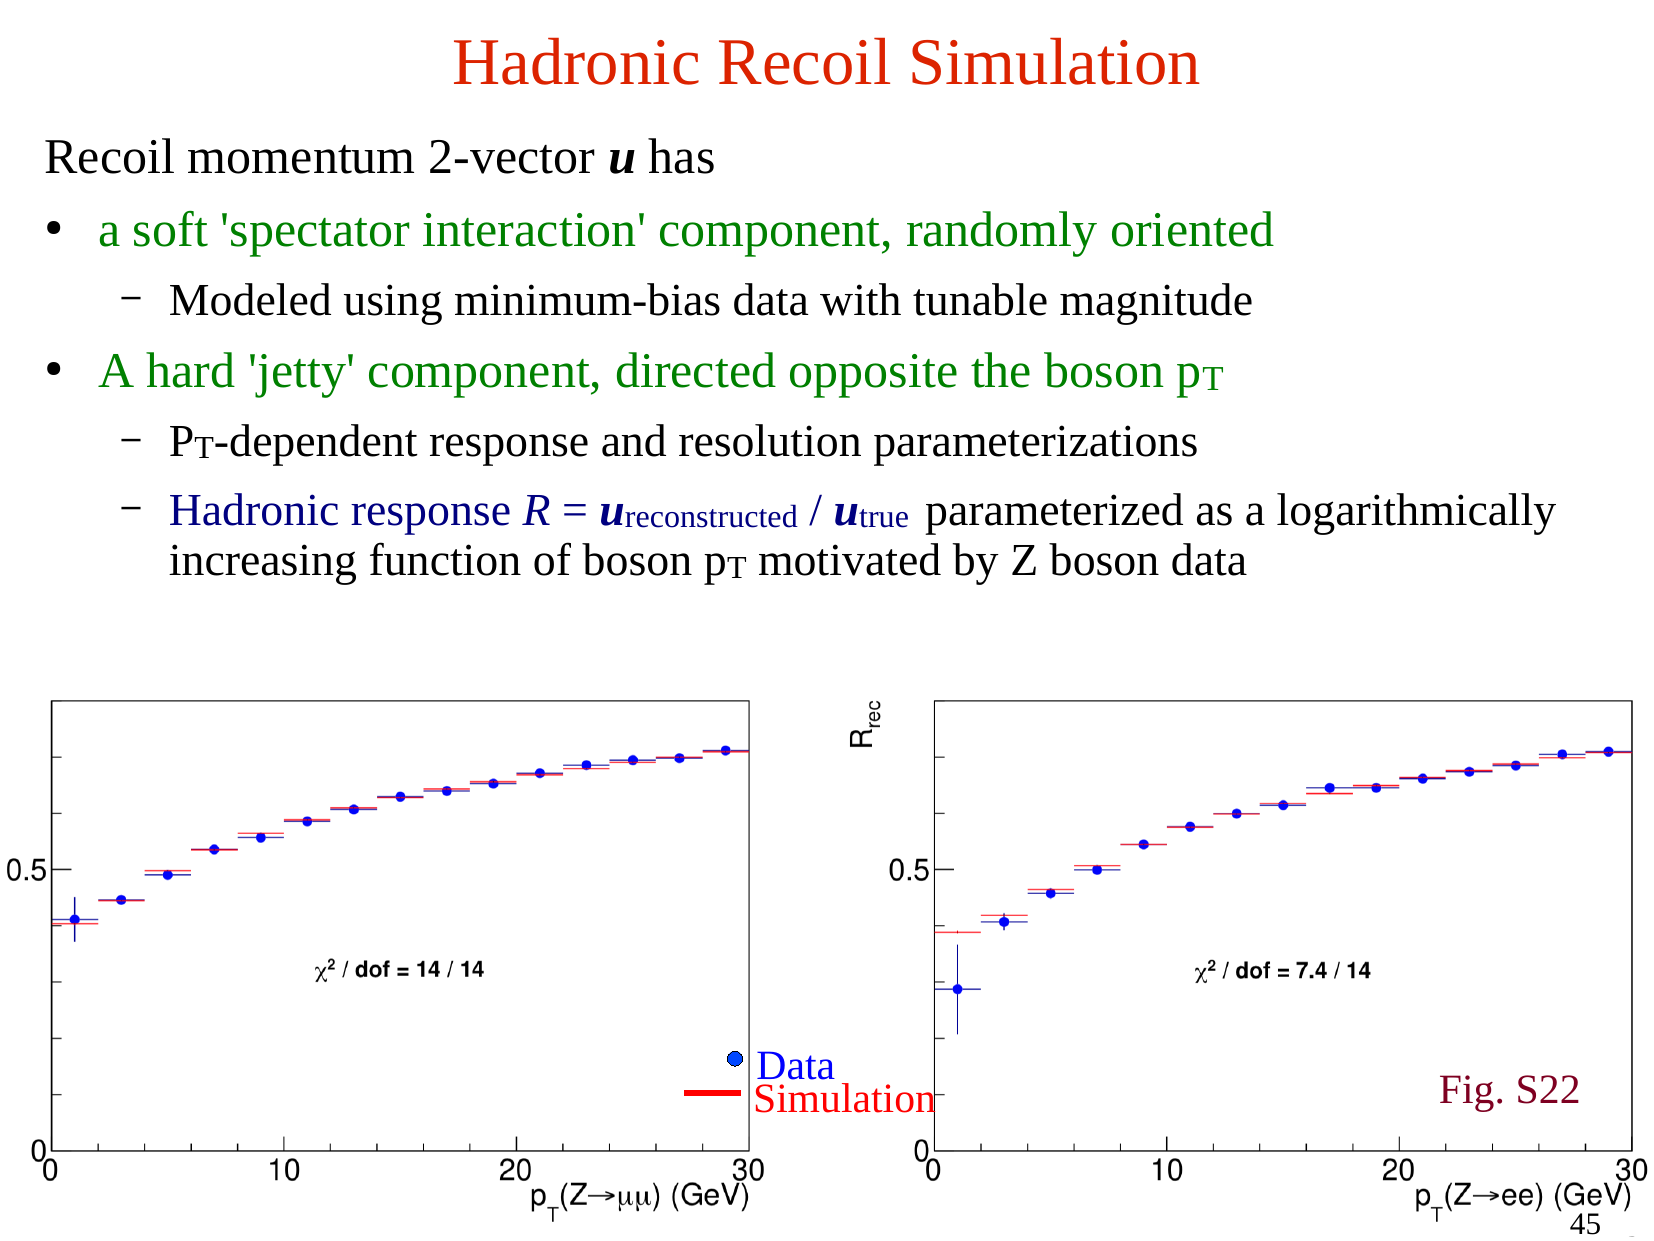

# Hadronic Recoil Simulation
Recoil momentum 2-vector u has
a soft 'spectator interaction' component, randomly oriented
Modeled using minimum-bias data with tunable magnitude
A hard 'jetty' component, directed opposite the boson pT
PT-dependent response and resolution parameterizations
Hadronic response R = ureconstructed / utrue parameterized as a logarithmically increasing function of boson pT motivated by Z boson data
Data
Fig. S22
Simulation
A. V. Kotwal, JLab Users Meeting, 6/14/22